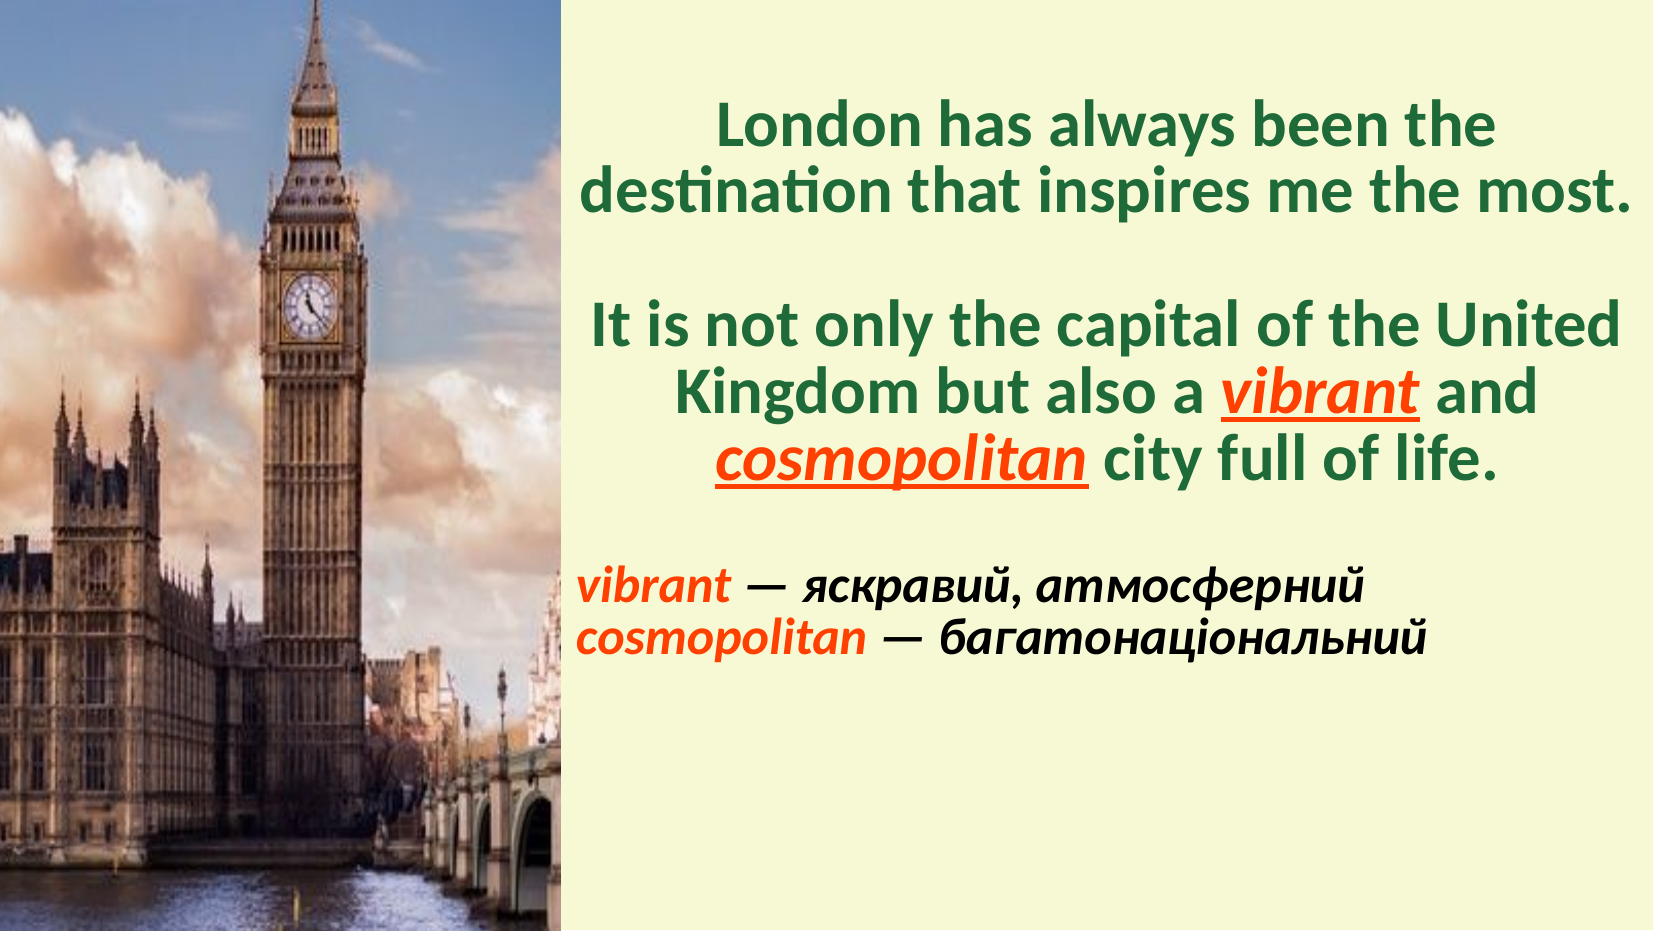

London has always been the destination that inspires me the most.
It is not only the capital of the United Kingdom but also a vibrant and cosmopolitan city full of life.
vibrant — яскравий, атмосферний
сosmopolitan — багатонаціональний